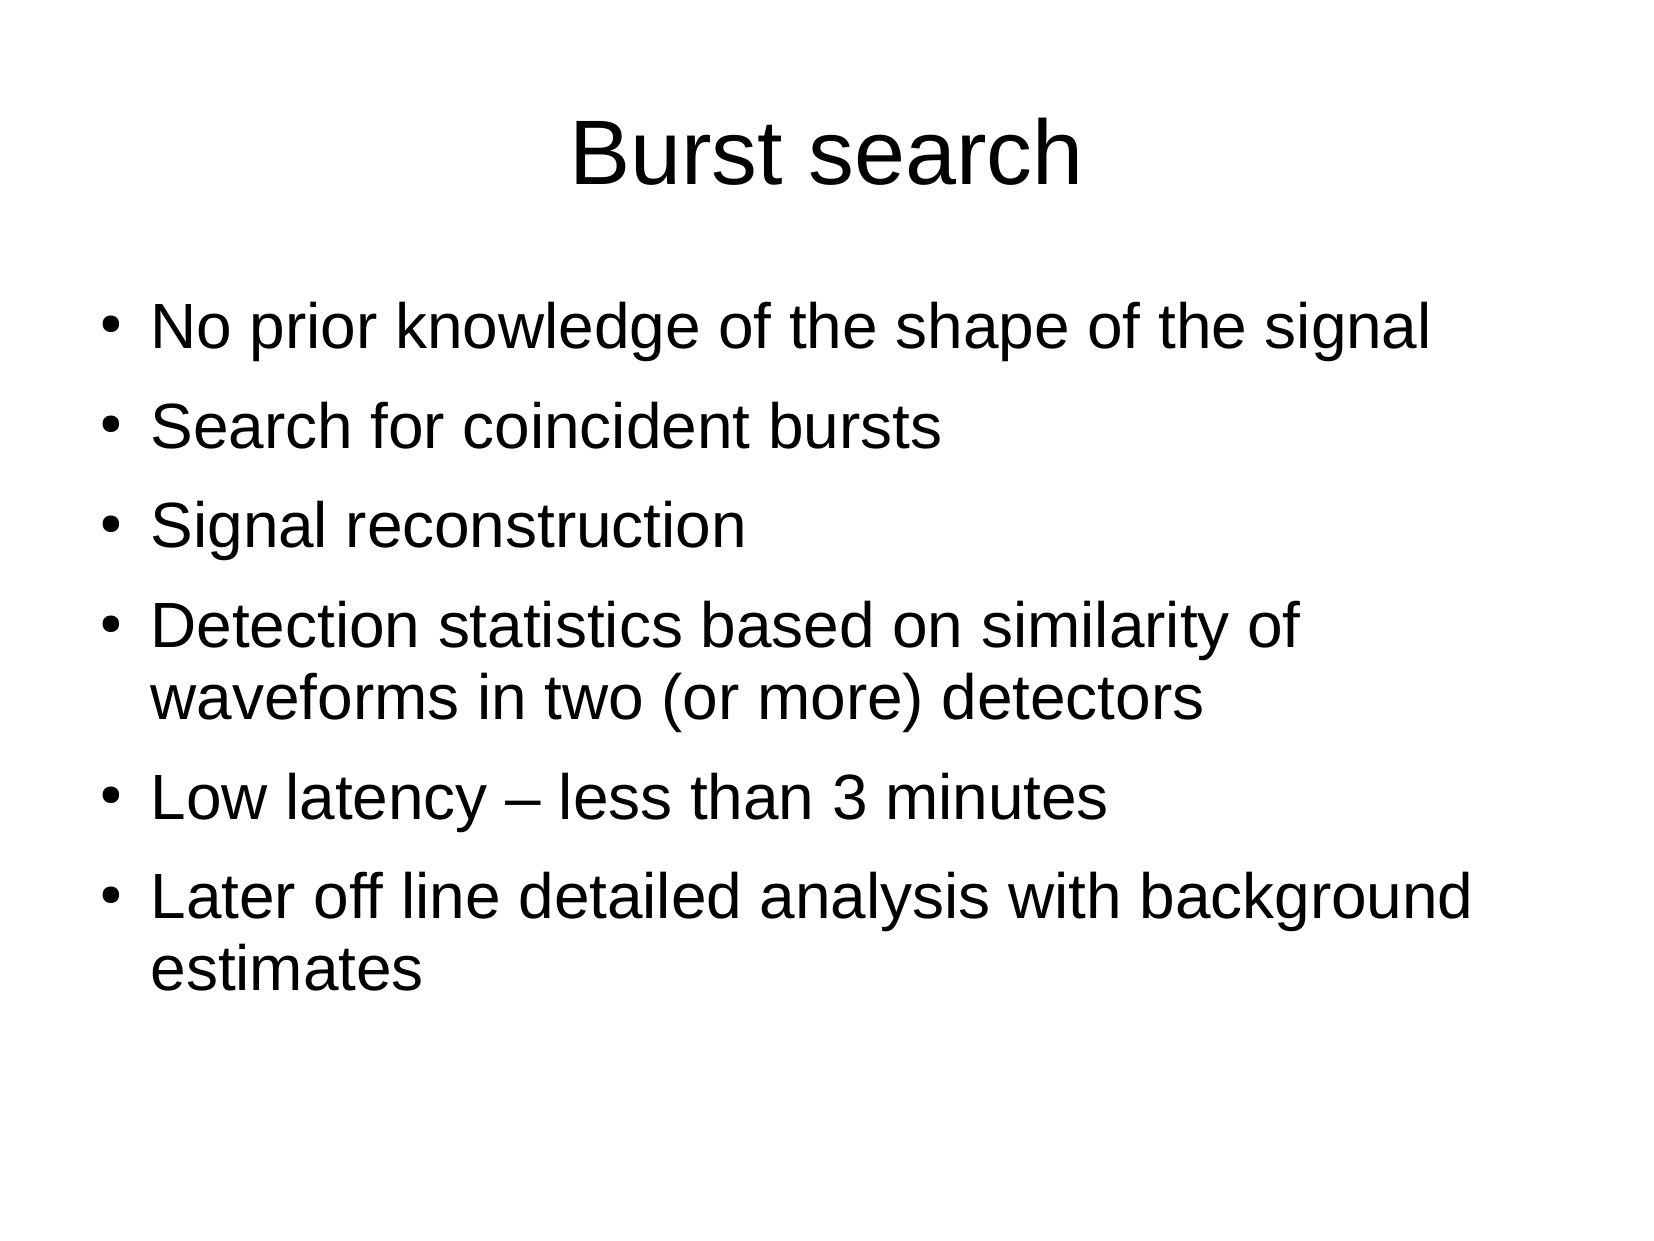

# Burst search
No prior knowledge of the shape of the signal
Search for coincident bursts
Signal reconstruction
Detection statistics based on similarity of waveforms in two (or more) detectors
Low latency – less than 3 minutes
Later off line detailed analysis with background estimates